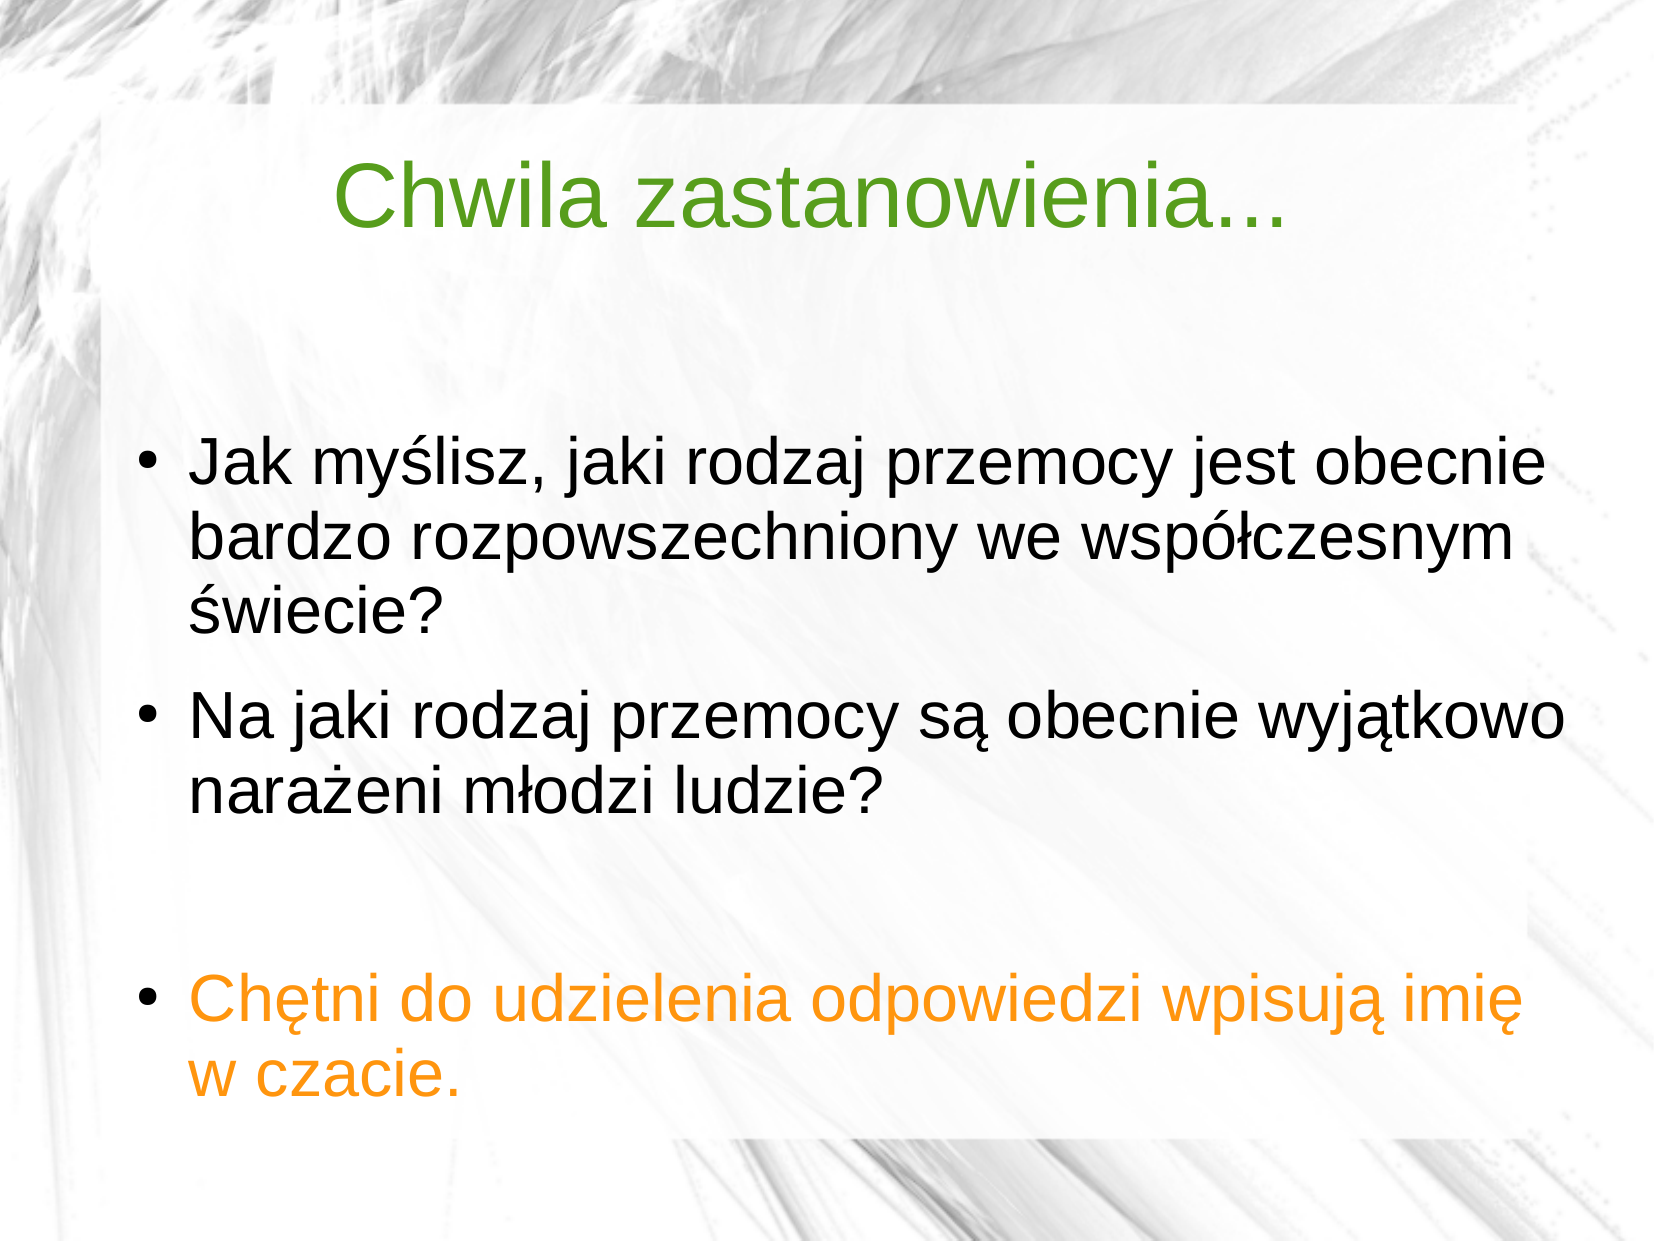

# Chwila zastanowienia...
Jak myślisz, jaki rodzaj przemocy jest obecnie bardzo rozpowszechniony we współczesnym świecie?
Na jaki rodzaj przemocy są obecnie wyjątkowo narażeni młodzi ludzie?
Chętni do udzielenia odpowiedzi wpisują imię w czacie.